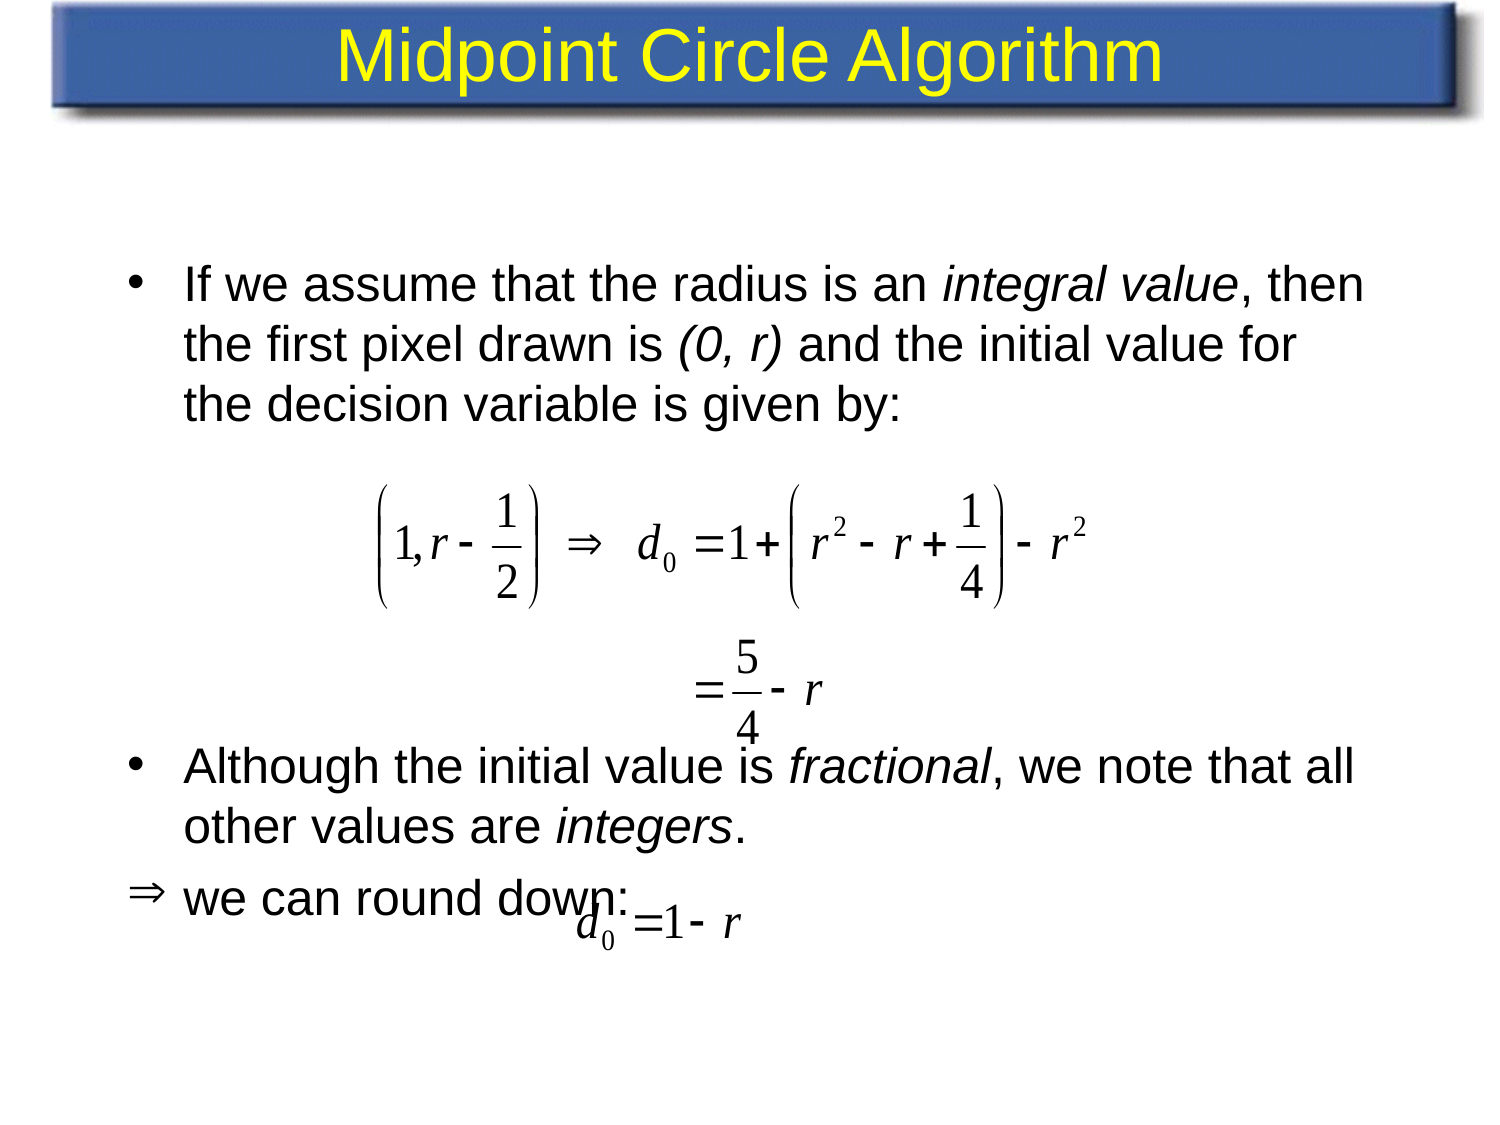

# Midpoint Circle Algorithm
If we assume that the radius is an integral value, then the first pixel drawn is (0, r) and the initial value for the decision variable is given by:
Although the initial value is fractional, we note that all other values are integers.
we can round down: